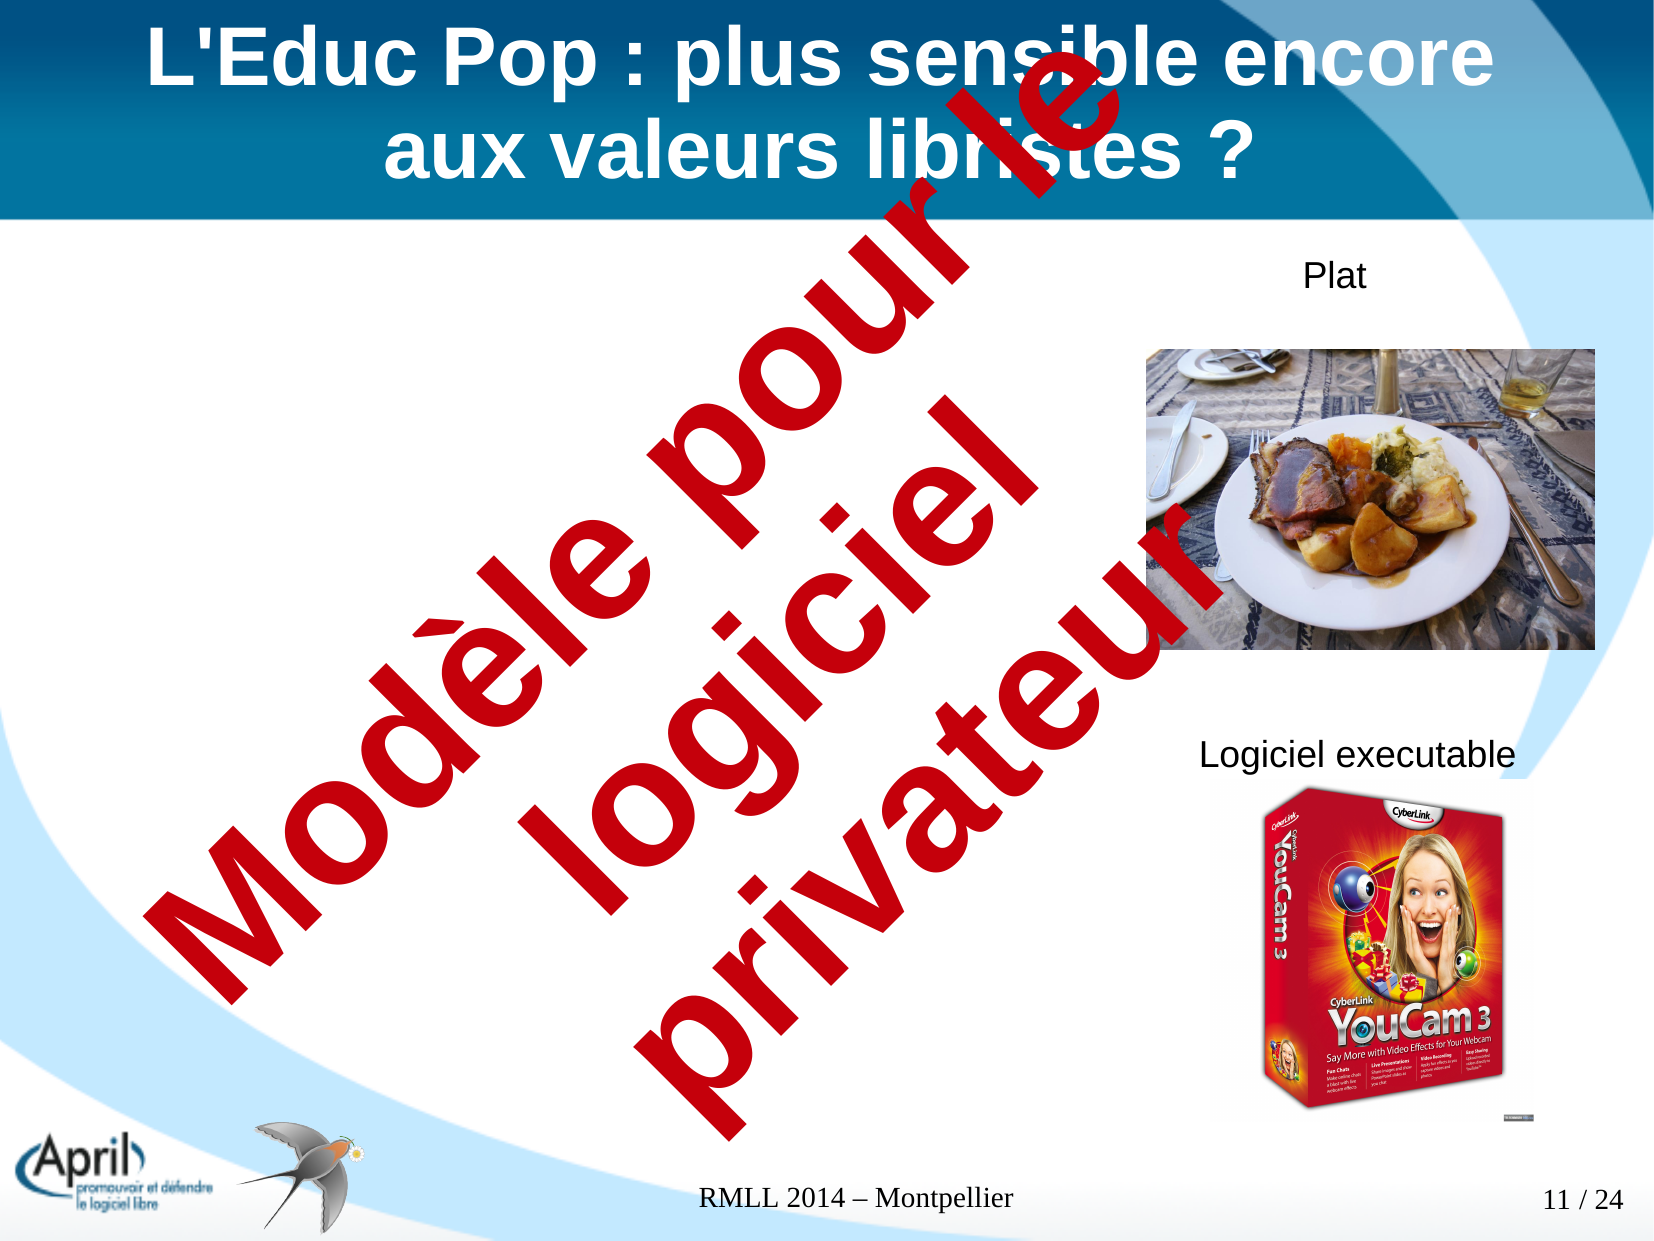

# L'Educ Pop : plus sensible encore aux valeurs libristes ?
Plat
Modèle pour le logiciel privateur
Logiciel executable
11
L'informatique libre